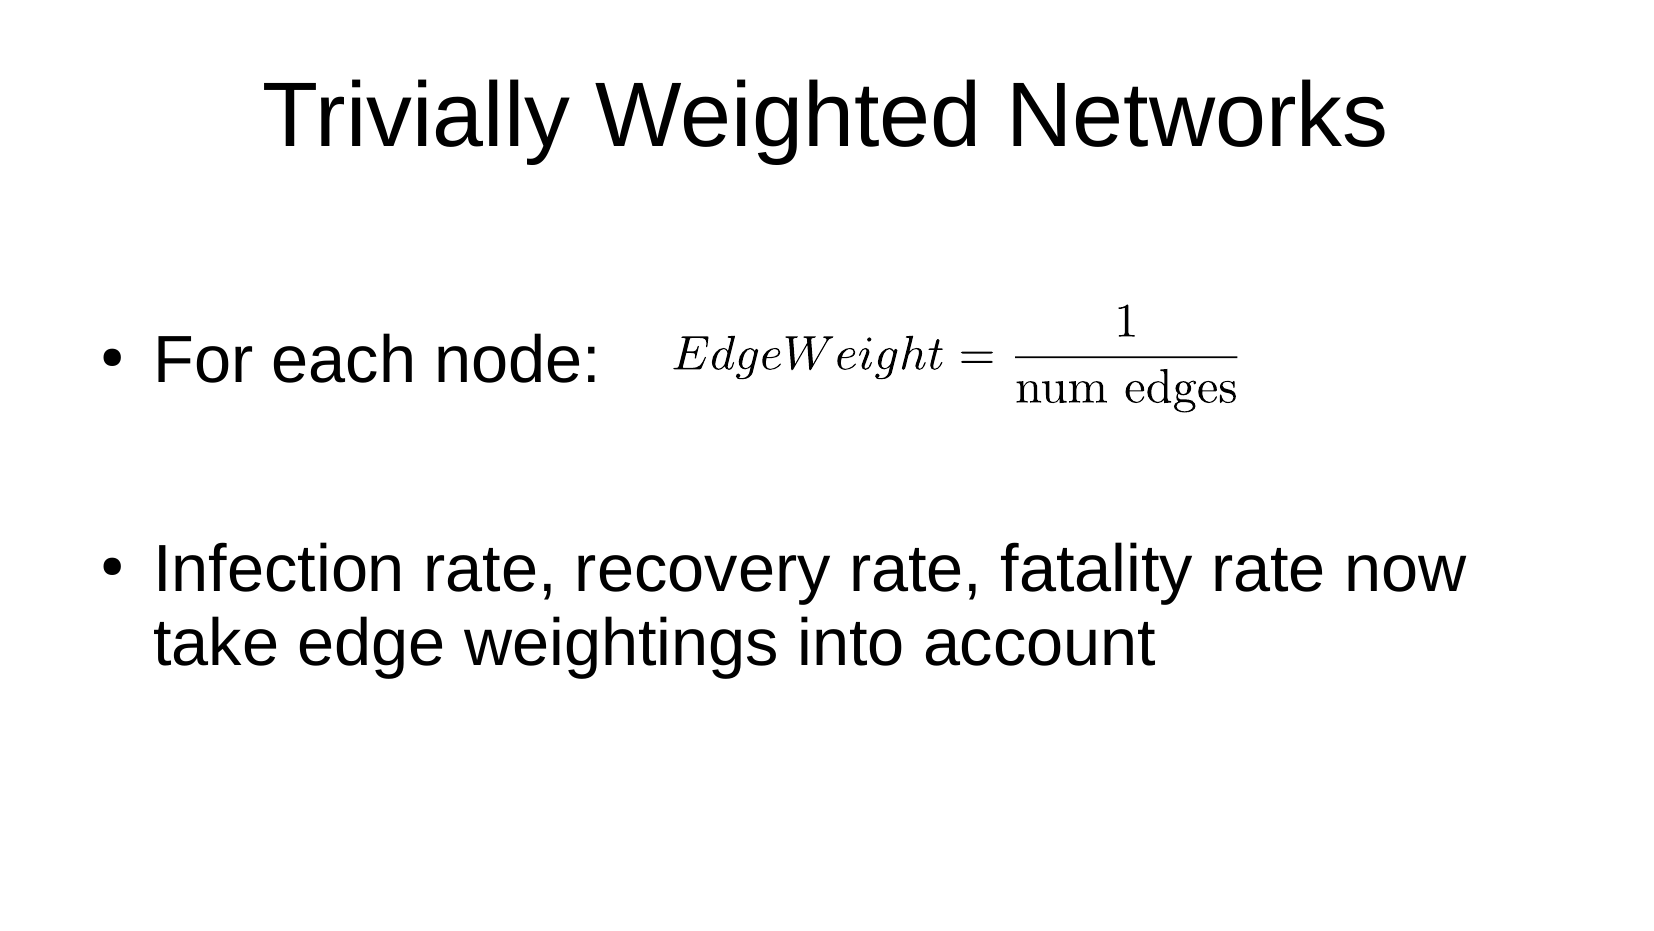

# Trivially Weighted Networks
For each node:
Infection rate, recovery rate, fatality rate now take edge weightings into account